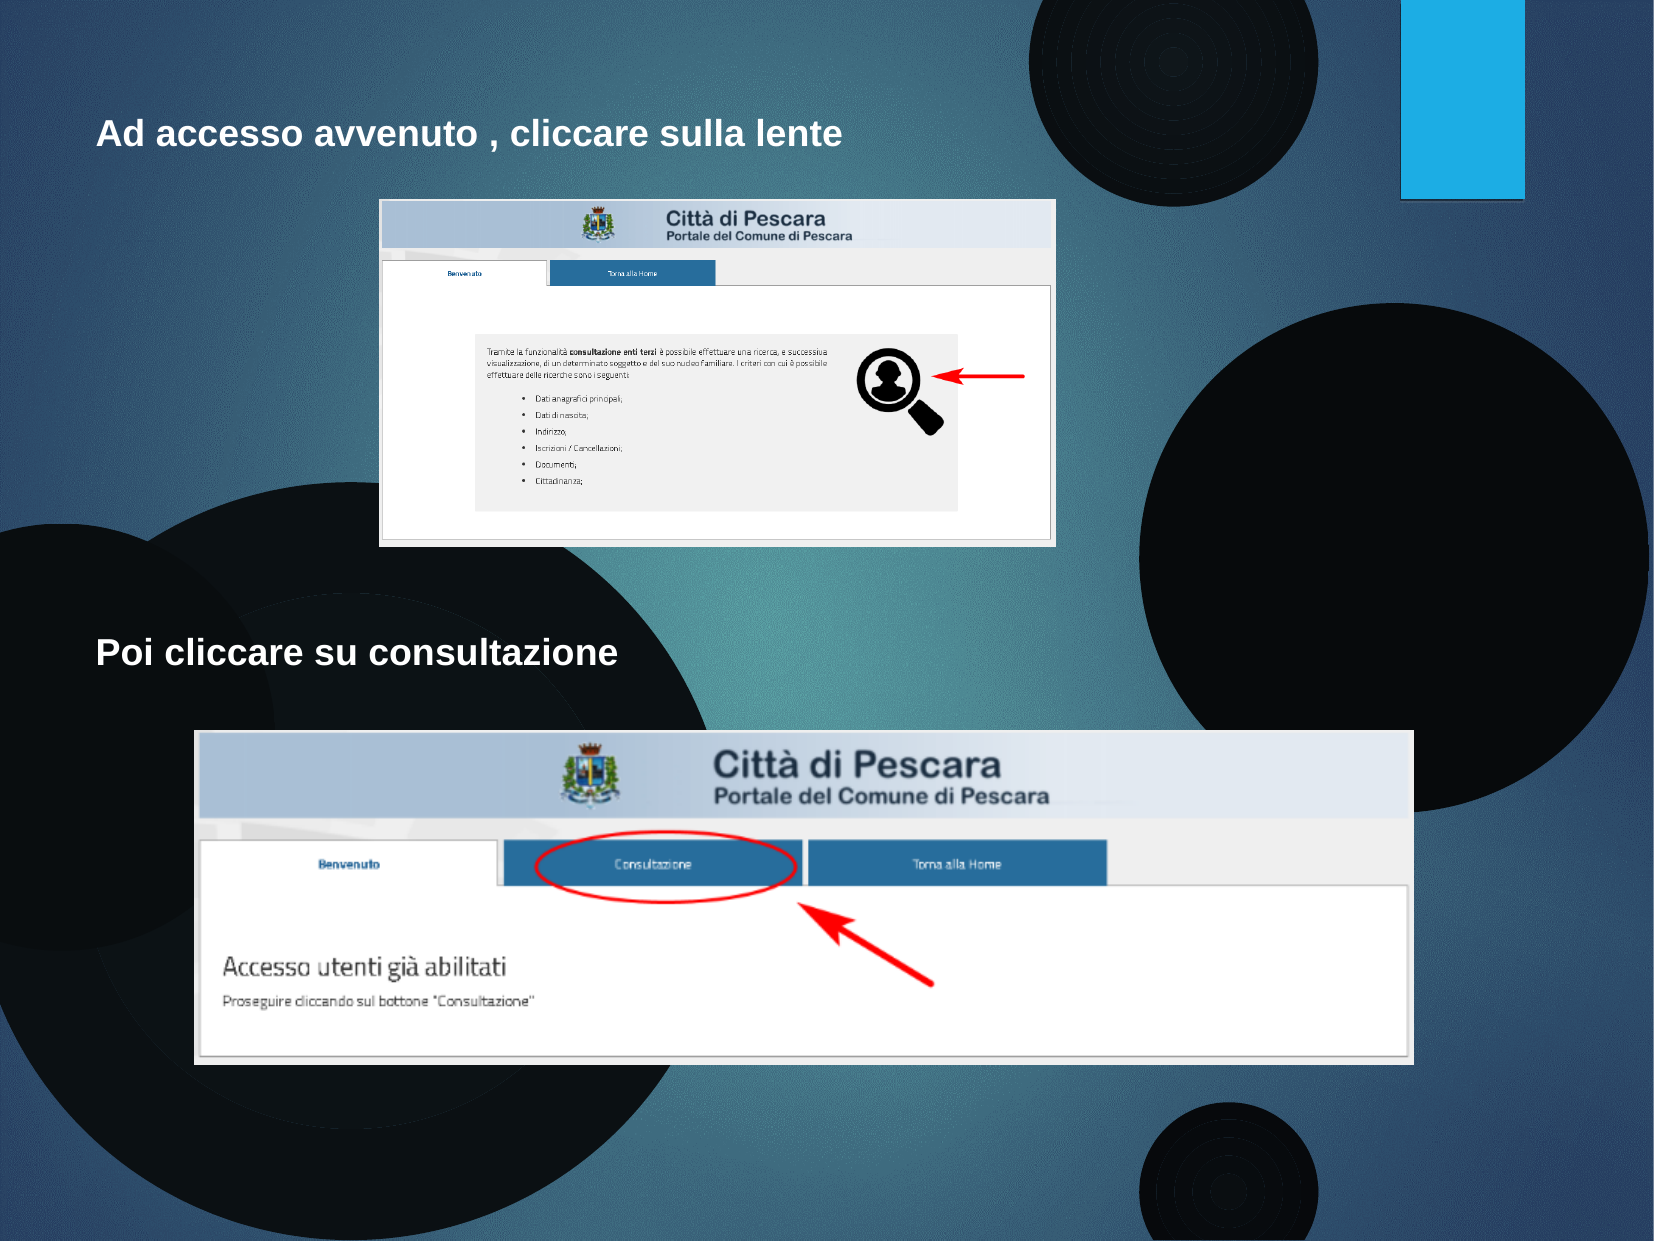

Ad accesso avvenuto , cliccare sulla lente
Poi cliccare su consultazione